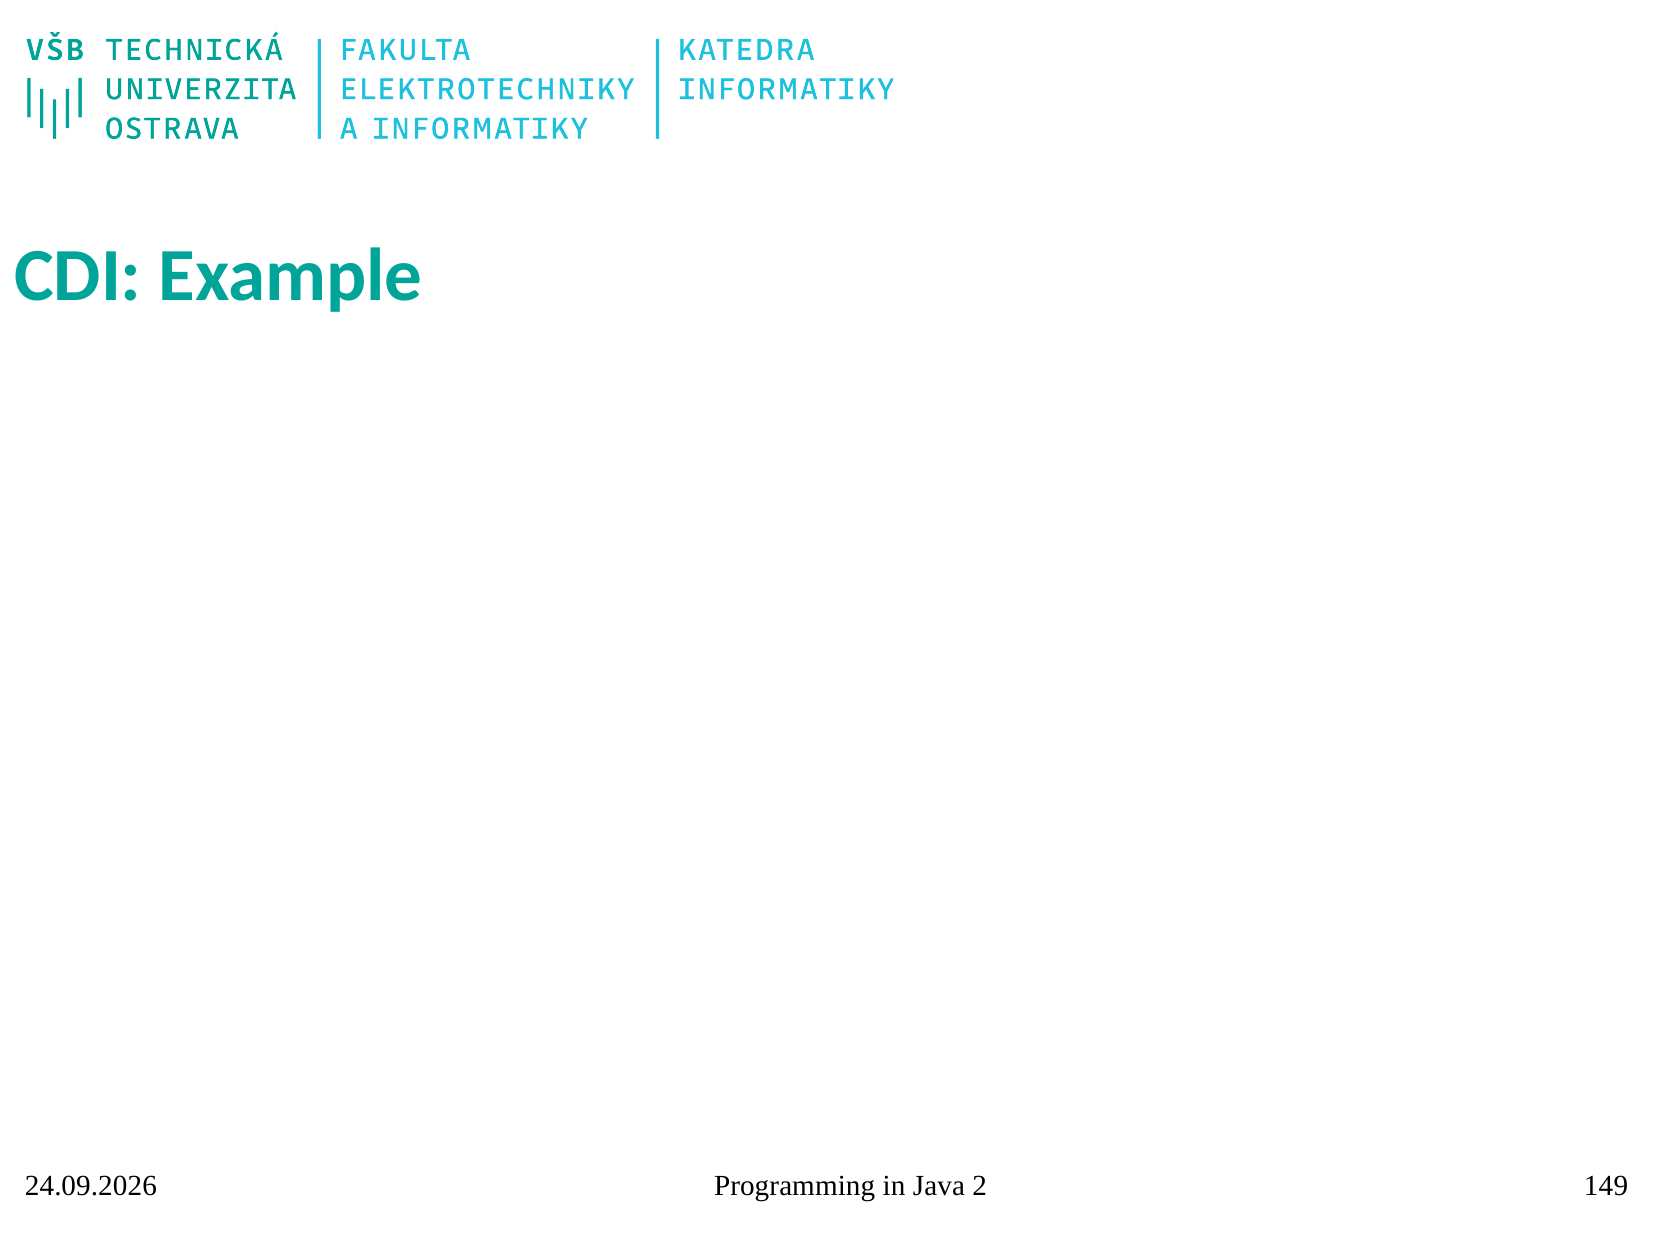

# CDI: Example
Programming in Java 2
149